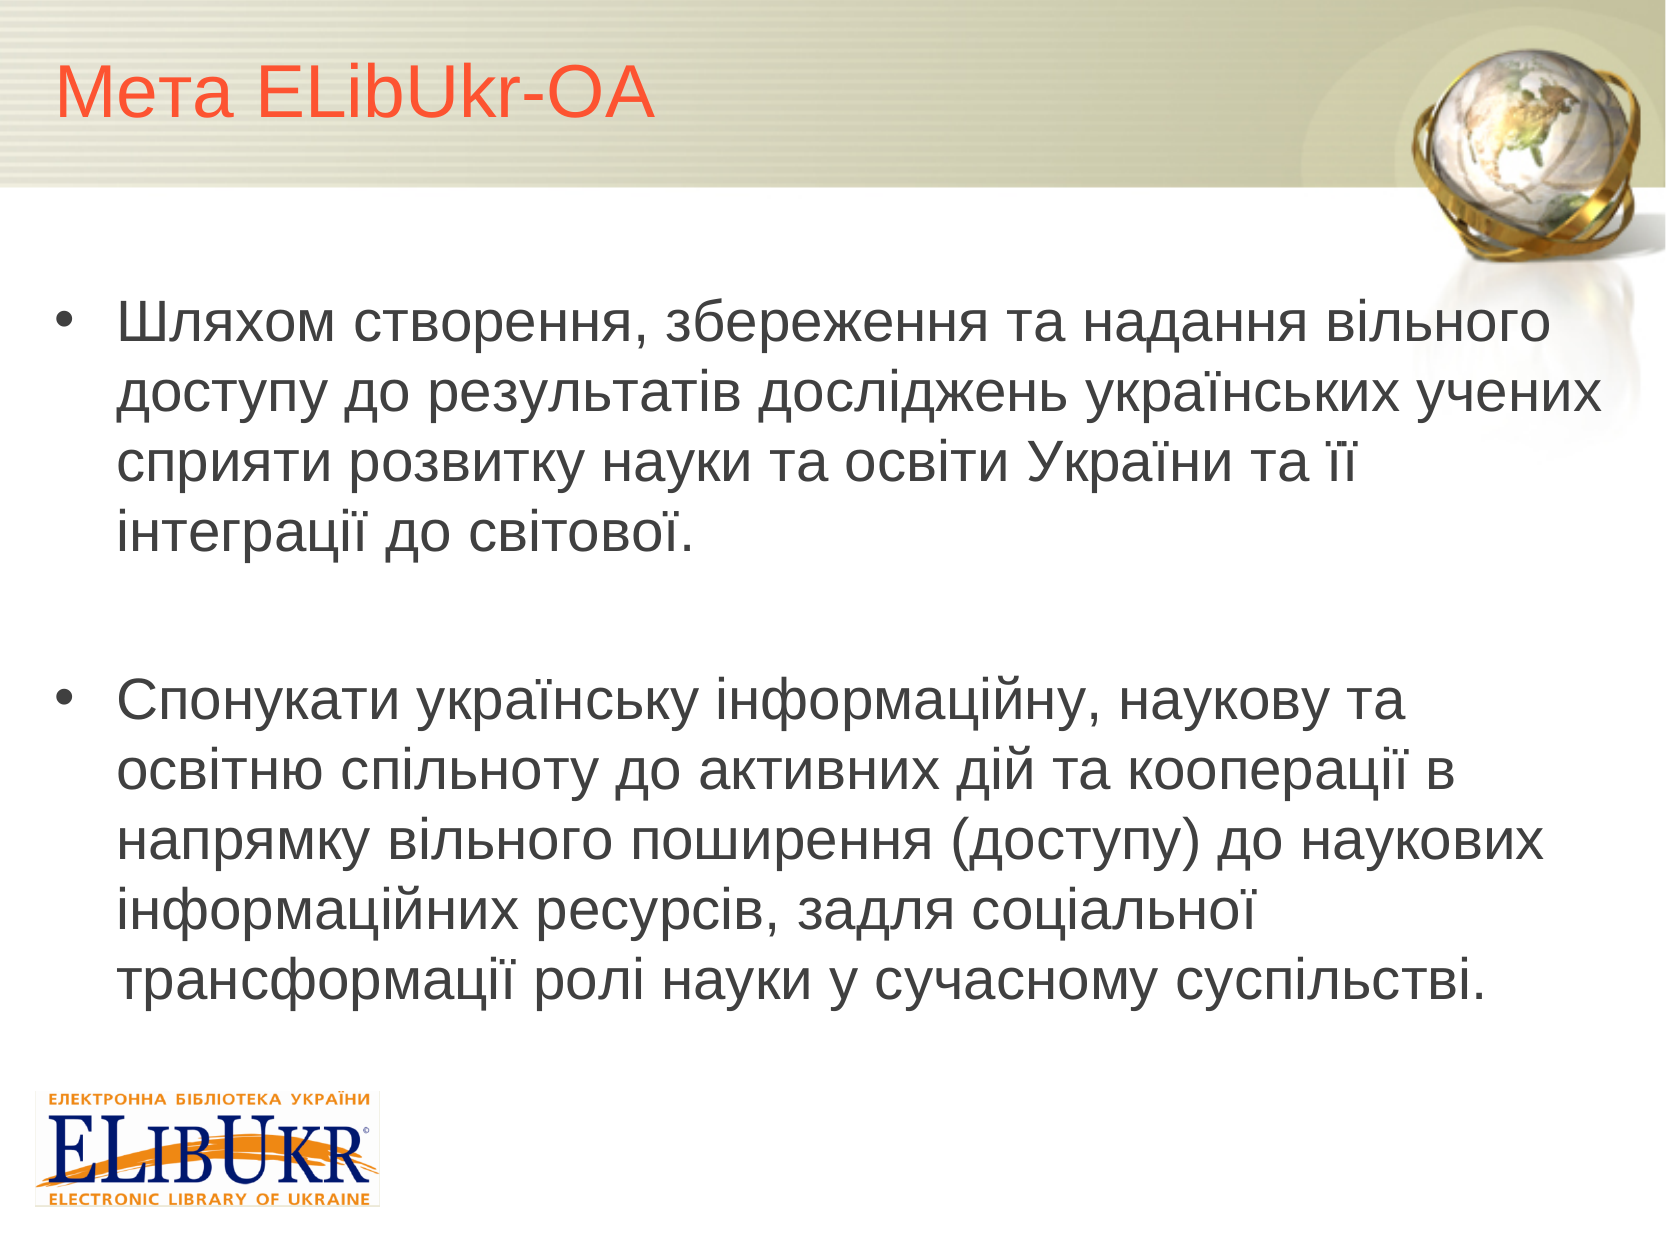

# Мета ELibUkr-OA
Шляхом створення, збереження та надання вільного доступу до результатів досліджень українських учених сприяти розвитку науки та освіти України та її інтеграції до світової.
Спонукати українську інформаційну, наукову та освітню спільноту до активних дій та кооперації в напрямку вільного поширення (доступу) до наукових інформаційних ресурсів, задля соціальної трансформації ролі науки у сучасному суспільстві.